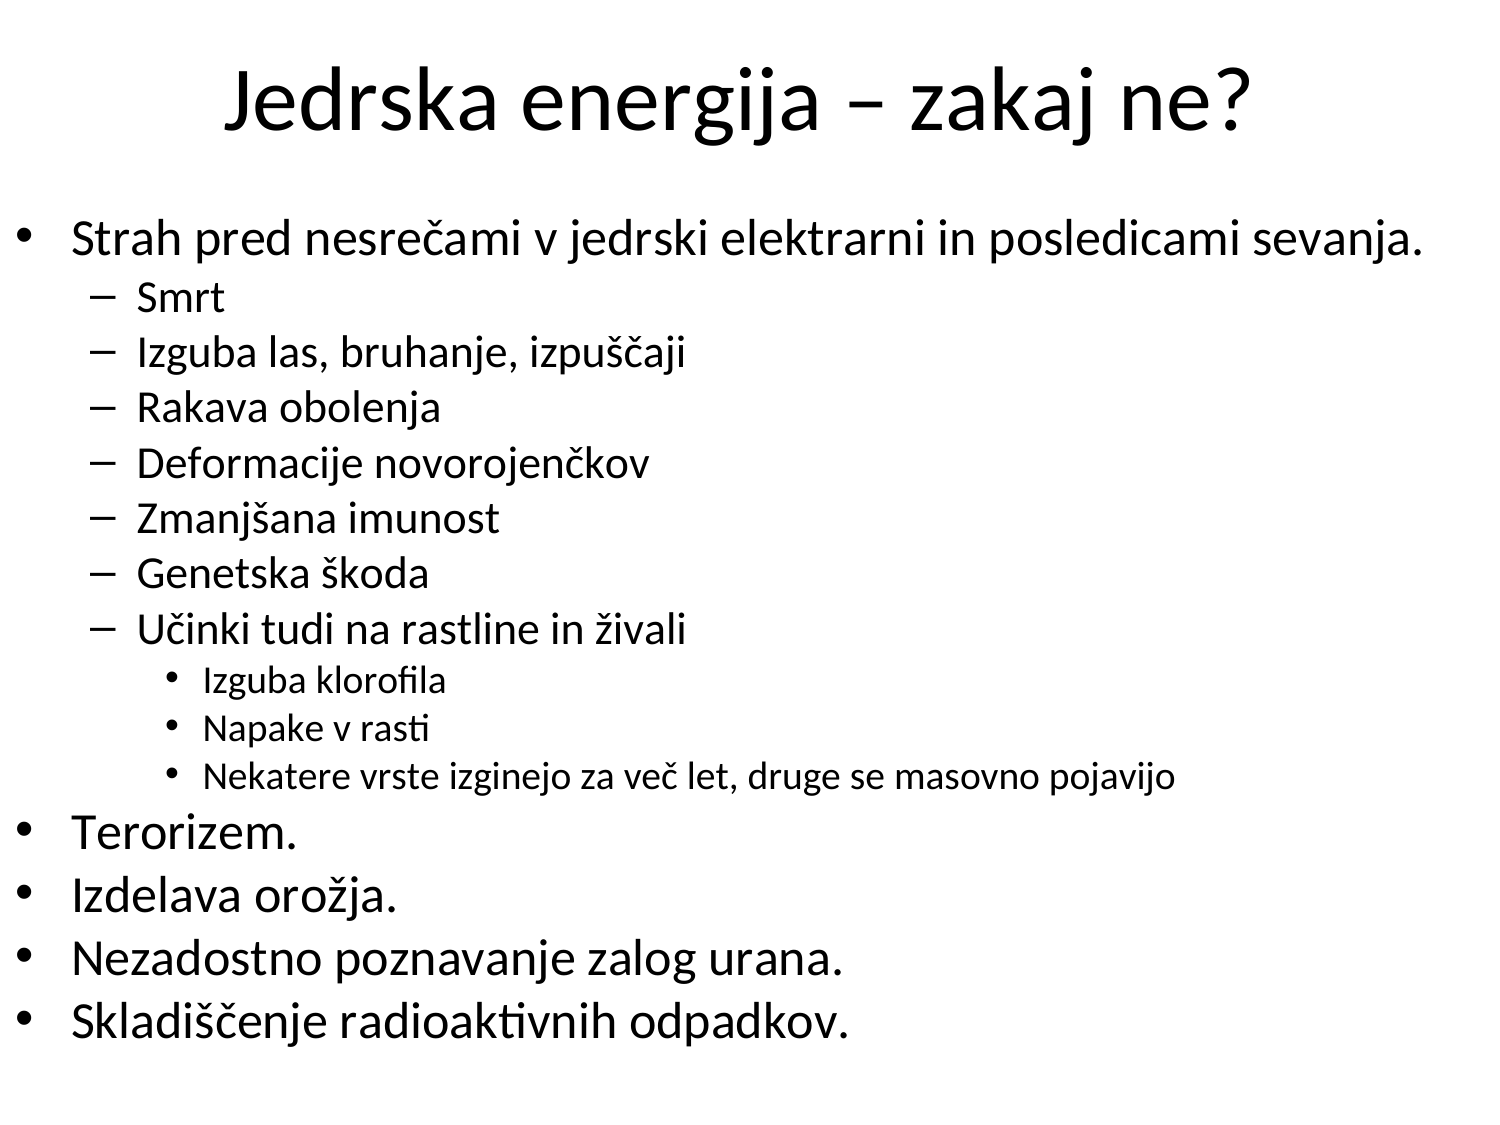

Jedrska energija – zakaj ne?
Strah pred nesrečami v jedrski elektrarni in posledicami sevanja.
Smrt
Izguba las, bruhanje, izpuščaji
Rakava obolenja
Deformacije novorojenčkov
Zmanjšana imunost
Genetska škoda
Učinki tudi na rastline in živali
Izguba klorofila
Napake v rasti
Nekatere vrste izginejo za več let, druge se masovno pojavijo
Terorizem.
Izdelava orožja.
Nezadostno poznavanje zalog urana.
Skladiščenje radioaktivnih odpadkov.